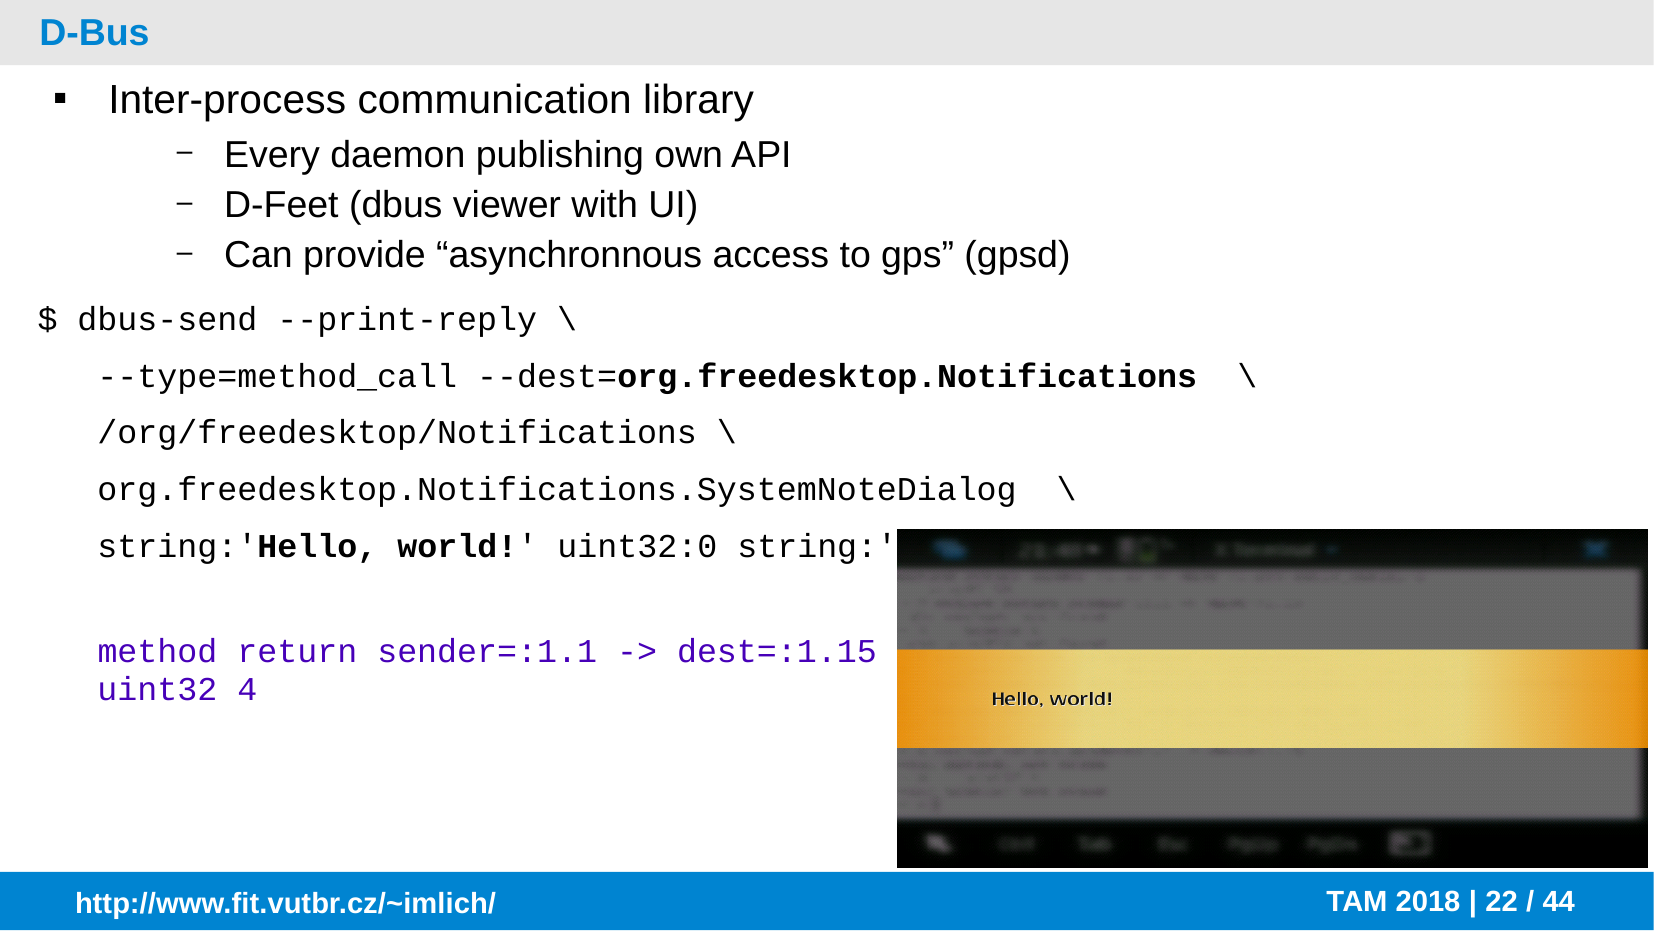

# D-Bus
Inter-process communication library
Every daemon publishing own API
D-Feet (dbus viewer with UI)
Can provide “asynchronnous access to gps” (gpsd)
$ dbus-send --print-reply \
 --type=method_call --dest=org.freedesktop.Notifications \
 /org/freedesktop/Notifications \
 org.freedesktop.Notifications.SystemNoteDialog \
 string:'Hello, world!' uint32:0 string:'NAO OK!' \
 method return sender=:1.1 -> dest=:1.15
 uint32 4